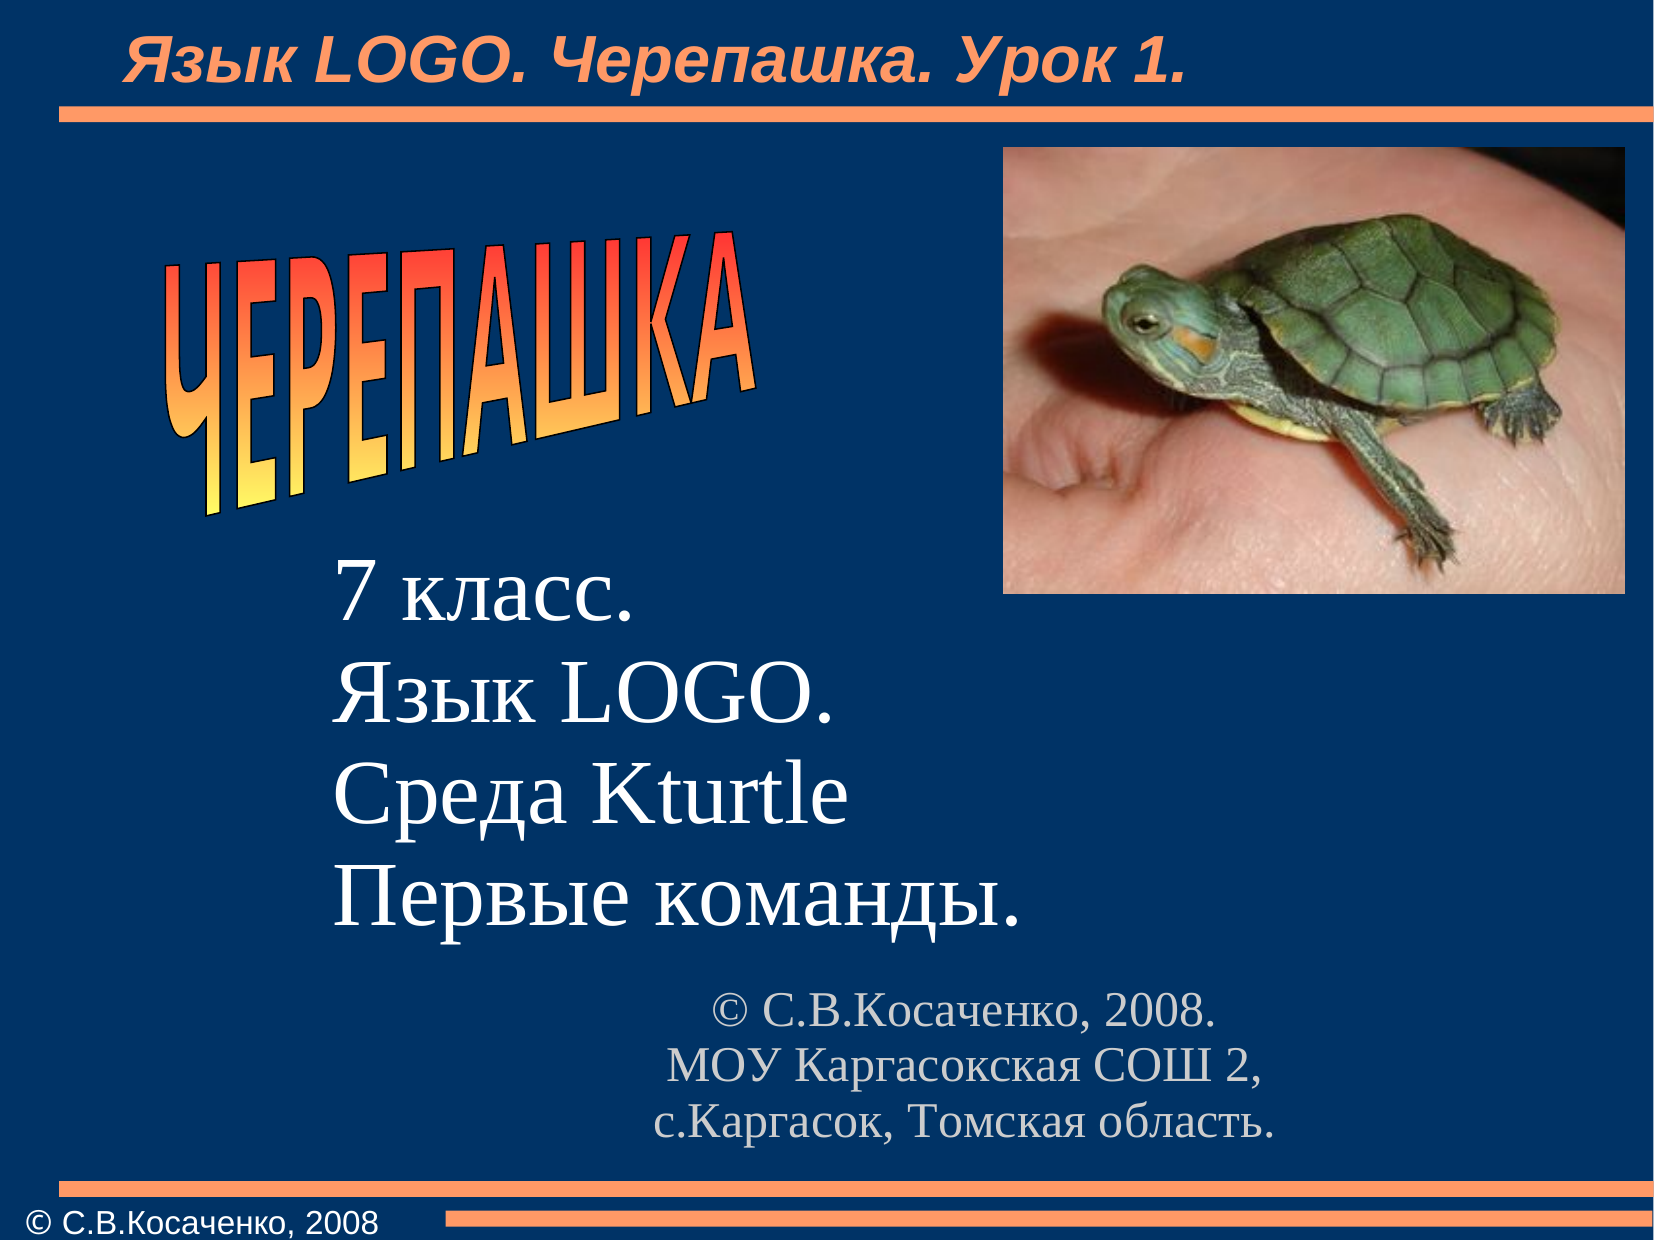

# Язык LOGO. Черепашка. Урок 1.
ЧЕРЕПАШКА
7 класс.
Язык LOGO.
Среда Kturtle
Первые команды.
© С.В.Косаченко, 2008.
МОУ Каргасокская СОШ 2,
с.Каргасок, Томская область.